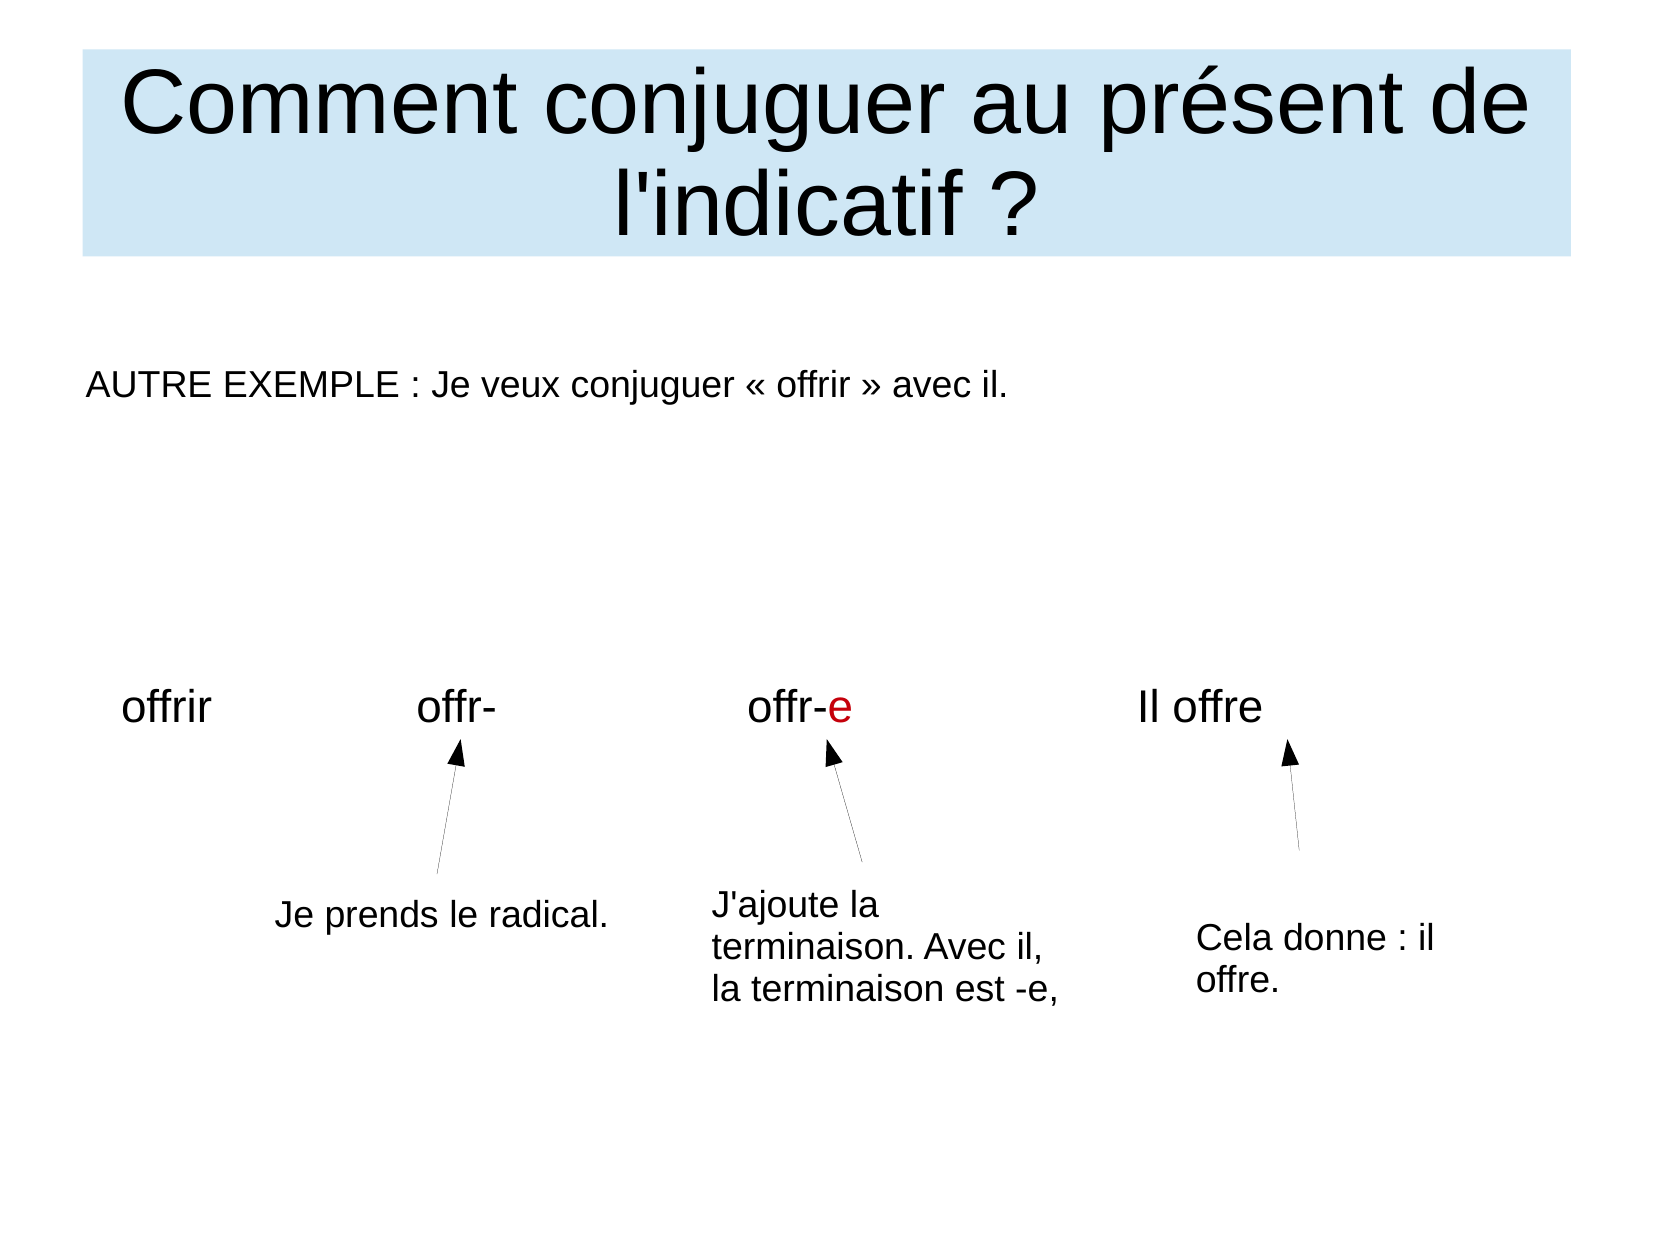

# Comment conjuguer au présent de l'indicatif ?
AUTRE EXEMPLE : Je veux conjuguer « offrir » avec il.
offrir
offr-
offr-e
Il offre
J'ajoute la terminaison. Avec il, la terminaison est -e,
Je prends le radical.
Cela donne : il offre.